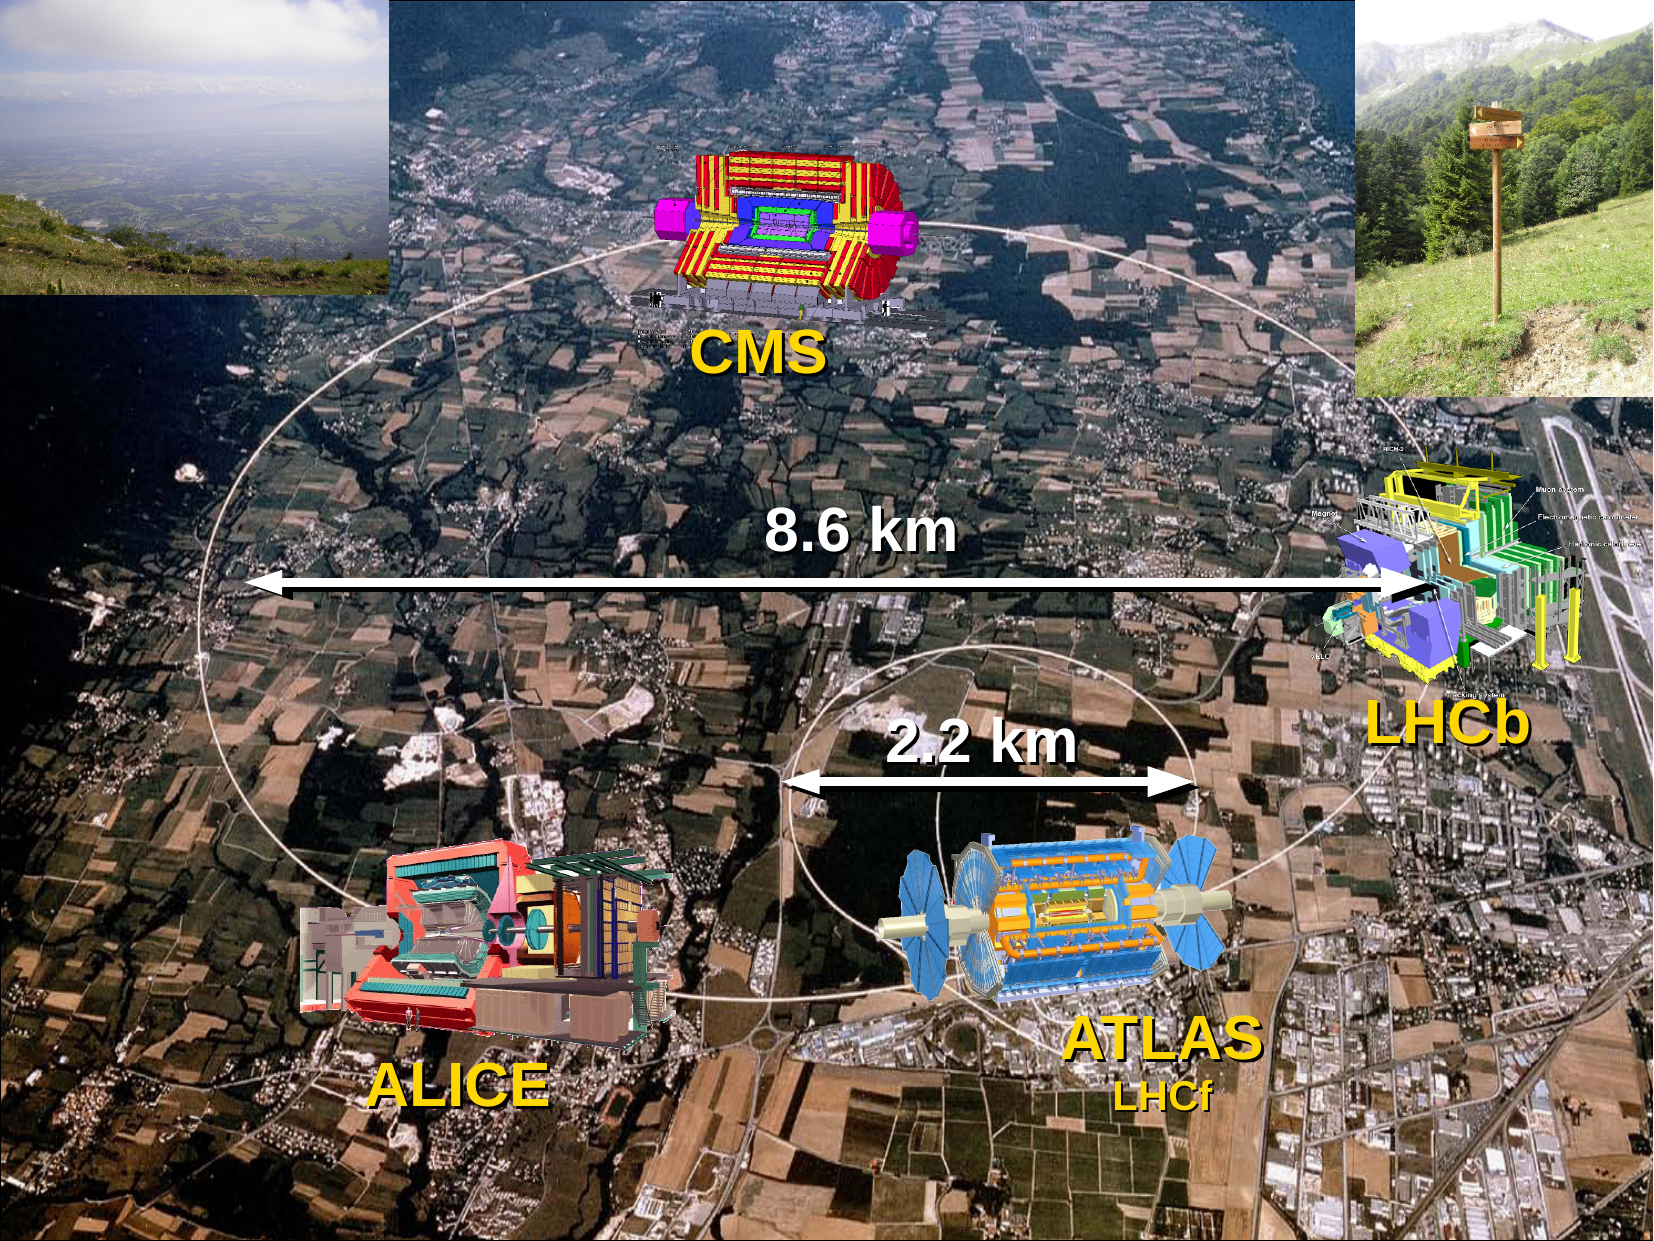

CMS
LHCb
8.6 km
2.2 km
ATLAS
LHCf
ALICE